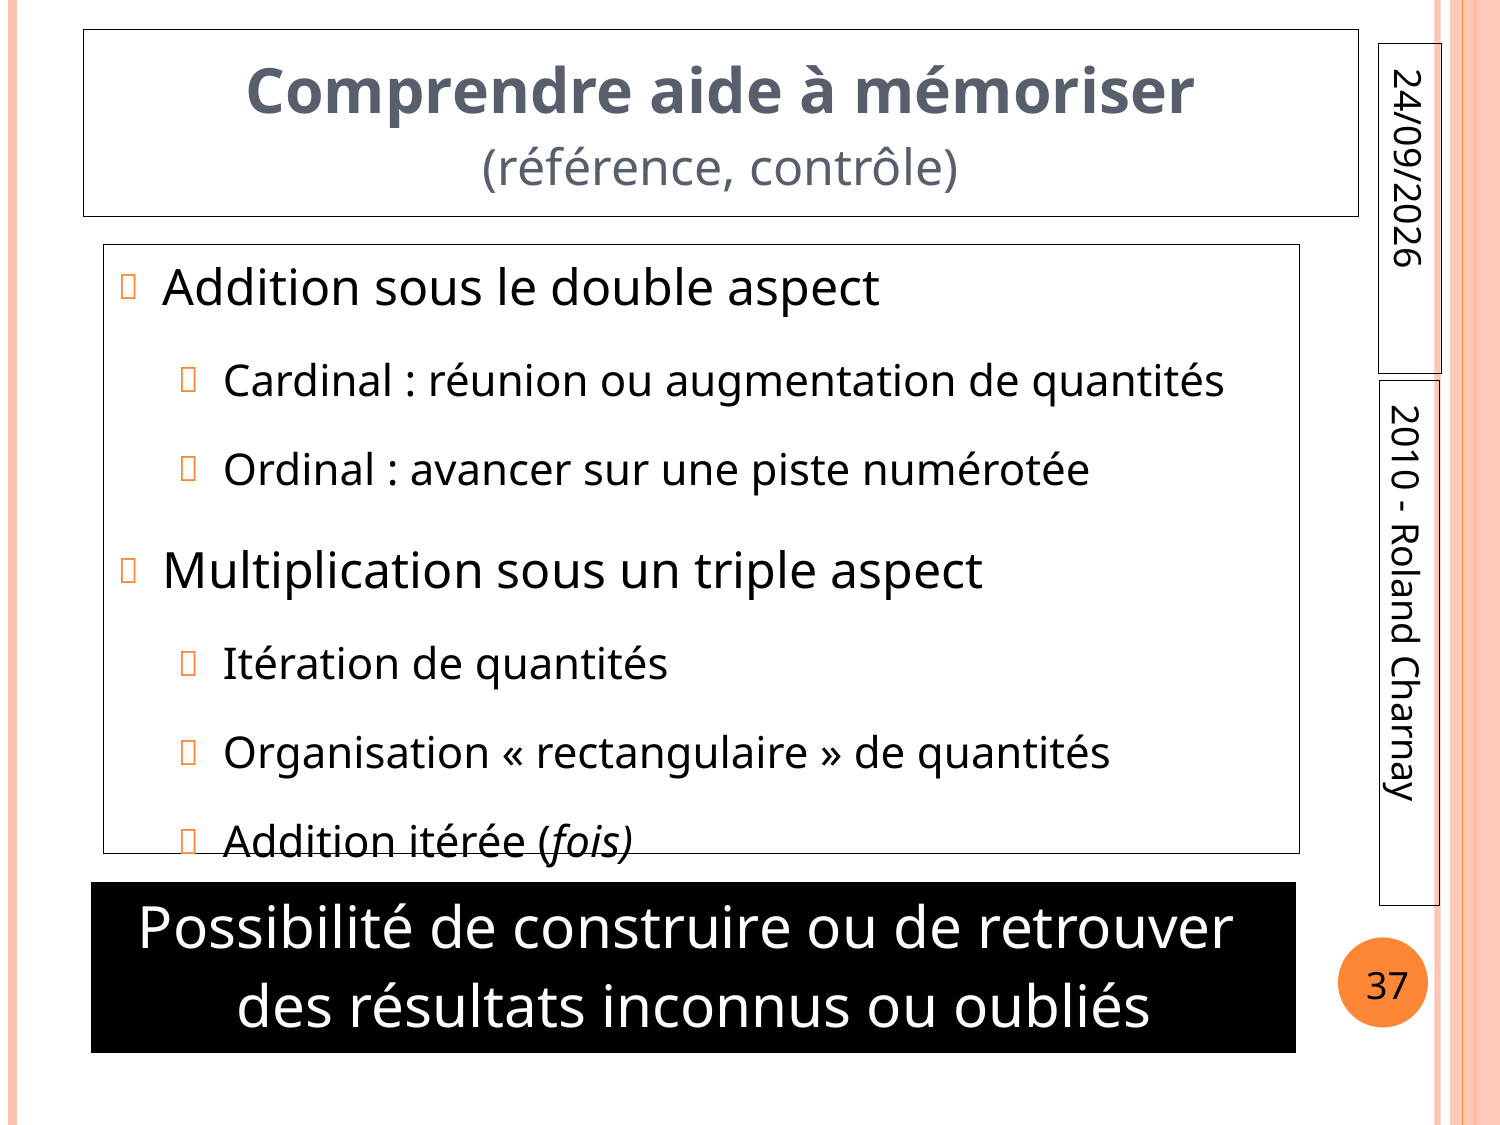

# Comprendre aide à mémoriser (référence, contrôle)
Addition sous le double aspect
Cardinal : réunion ou augmentation de quantités
Ordinal : avancer sur une piste numérotée
Multiplication sous un triple aspect
Itération de quantités
Organisation « rectangulaire » de quantités
Addition itérée (fois)
Possibilité de construire ou de retrouver
des résultats inconnus ou oubliés